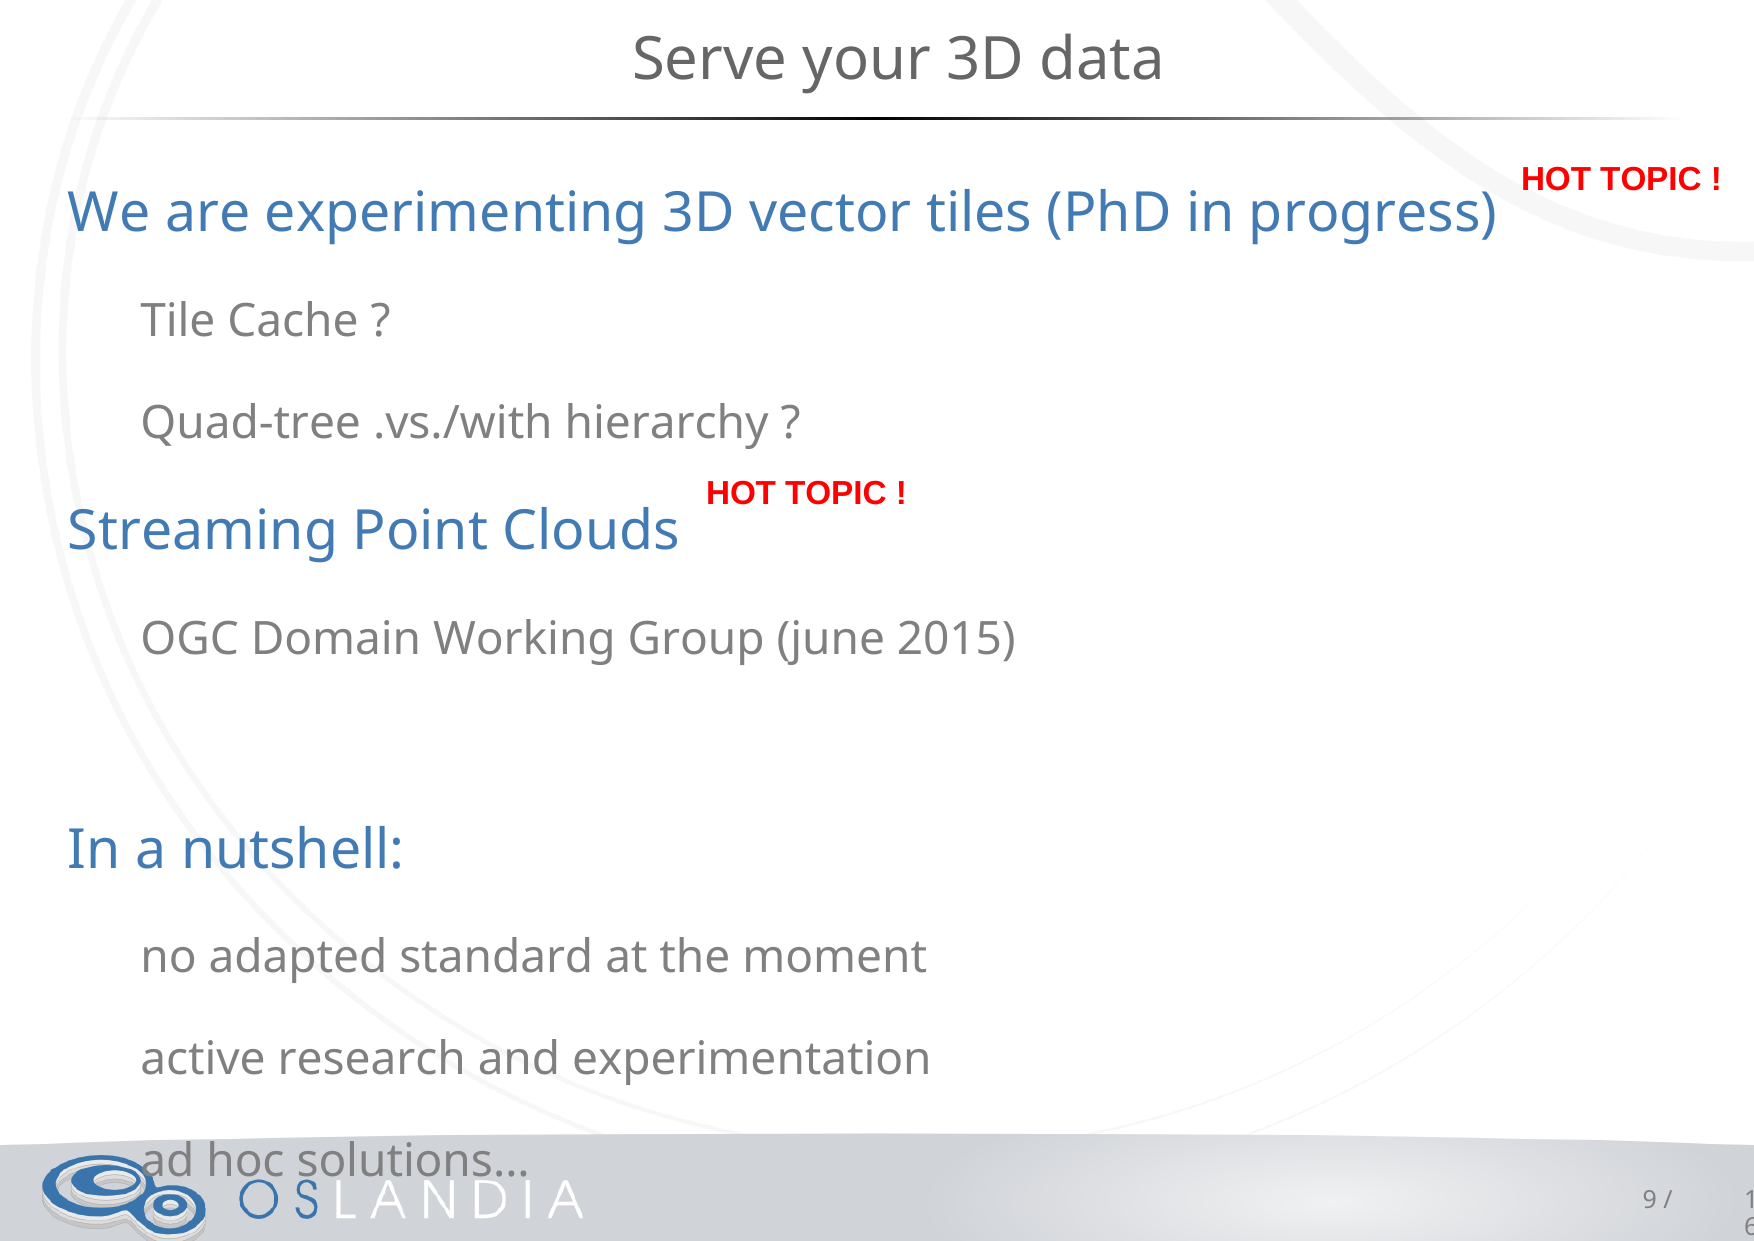

# Serve your 3D data
HOT TOPIC !
We are experimenting 3D vector tiles (PhD in progress)
Tile Cache ?
Quad-tree .vs./with hierarchy ?
Streaming Point Clouds
OGC Domain Working Group (june 2015)
In a nutshell:
no adapted standard at the moment
active research and experimentation
ad hoc solutions...
HOT TOPIC !